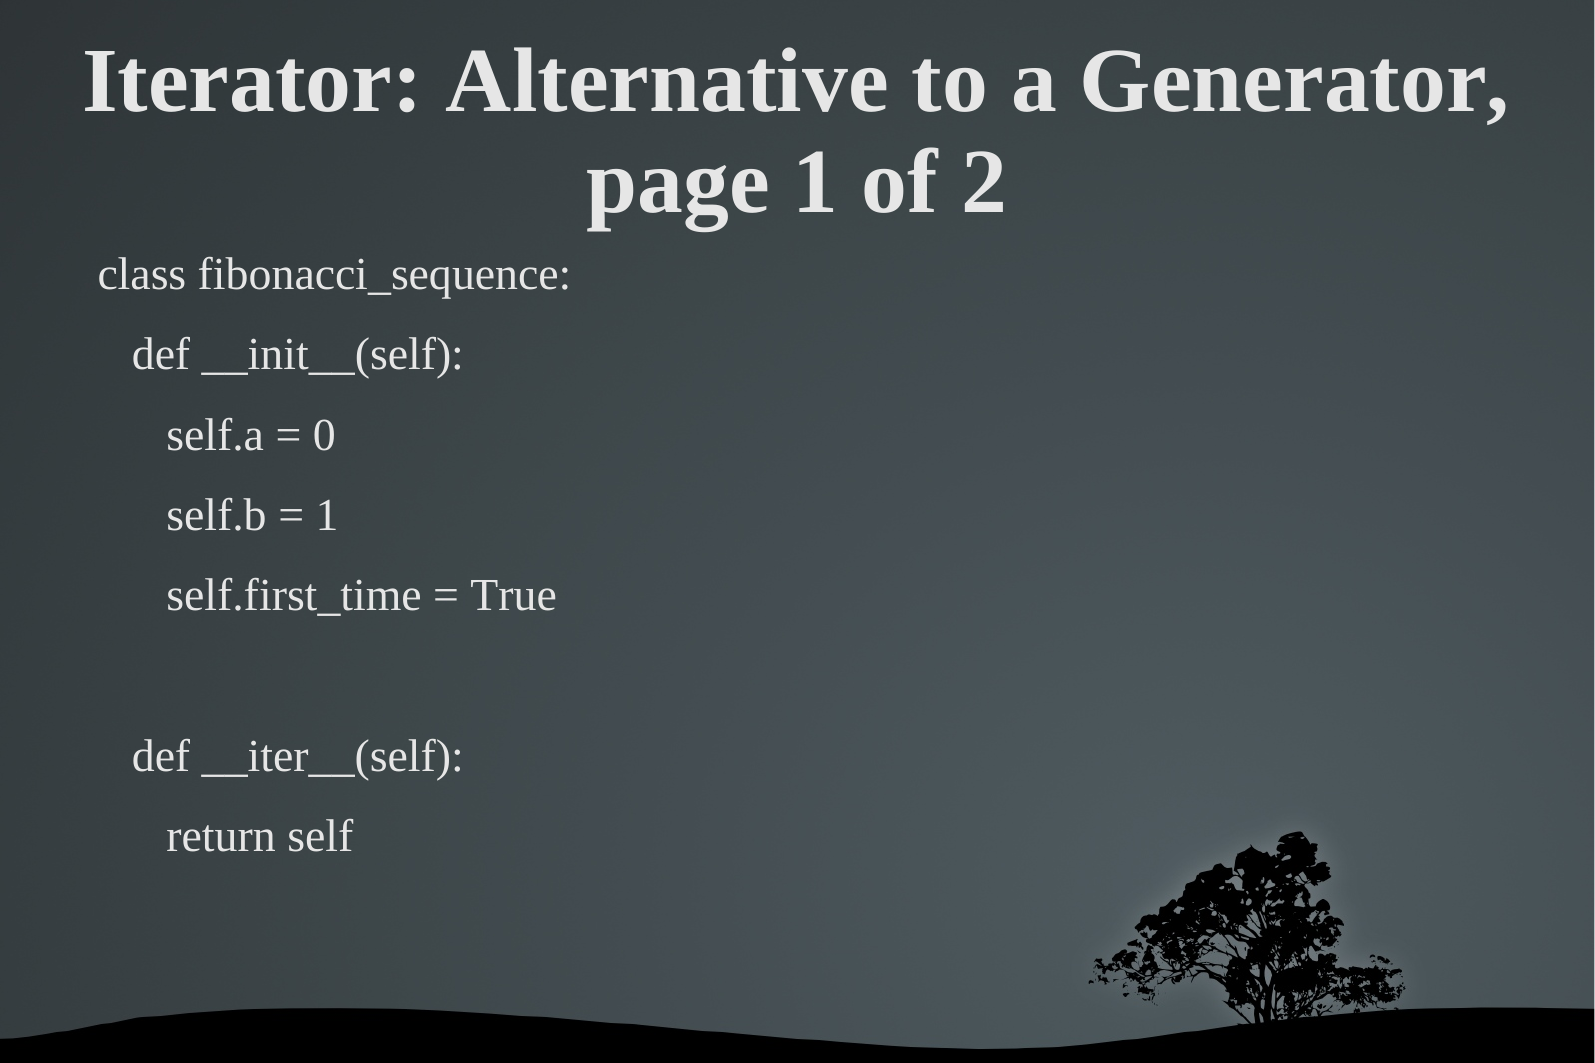

# Iterator: Alternative to a Generator, page 1 of 2
class fibonacci_sequence:
 def __init__(self):
 self.a = 0
 self.b = 1
 self.first_time = True
 def __iter__(self):
 return self